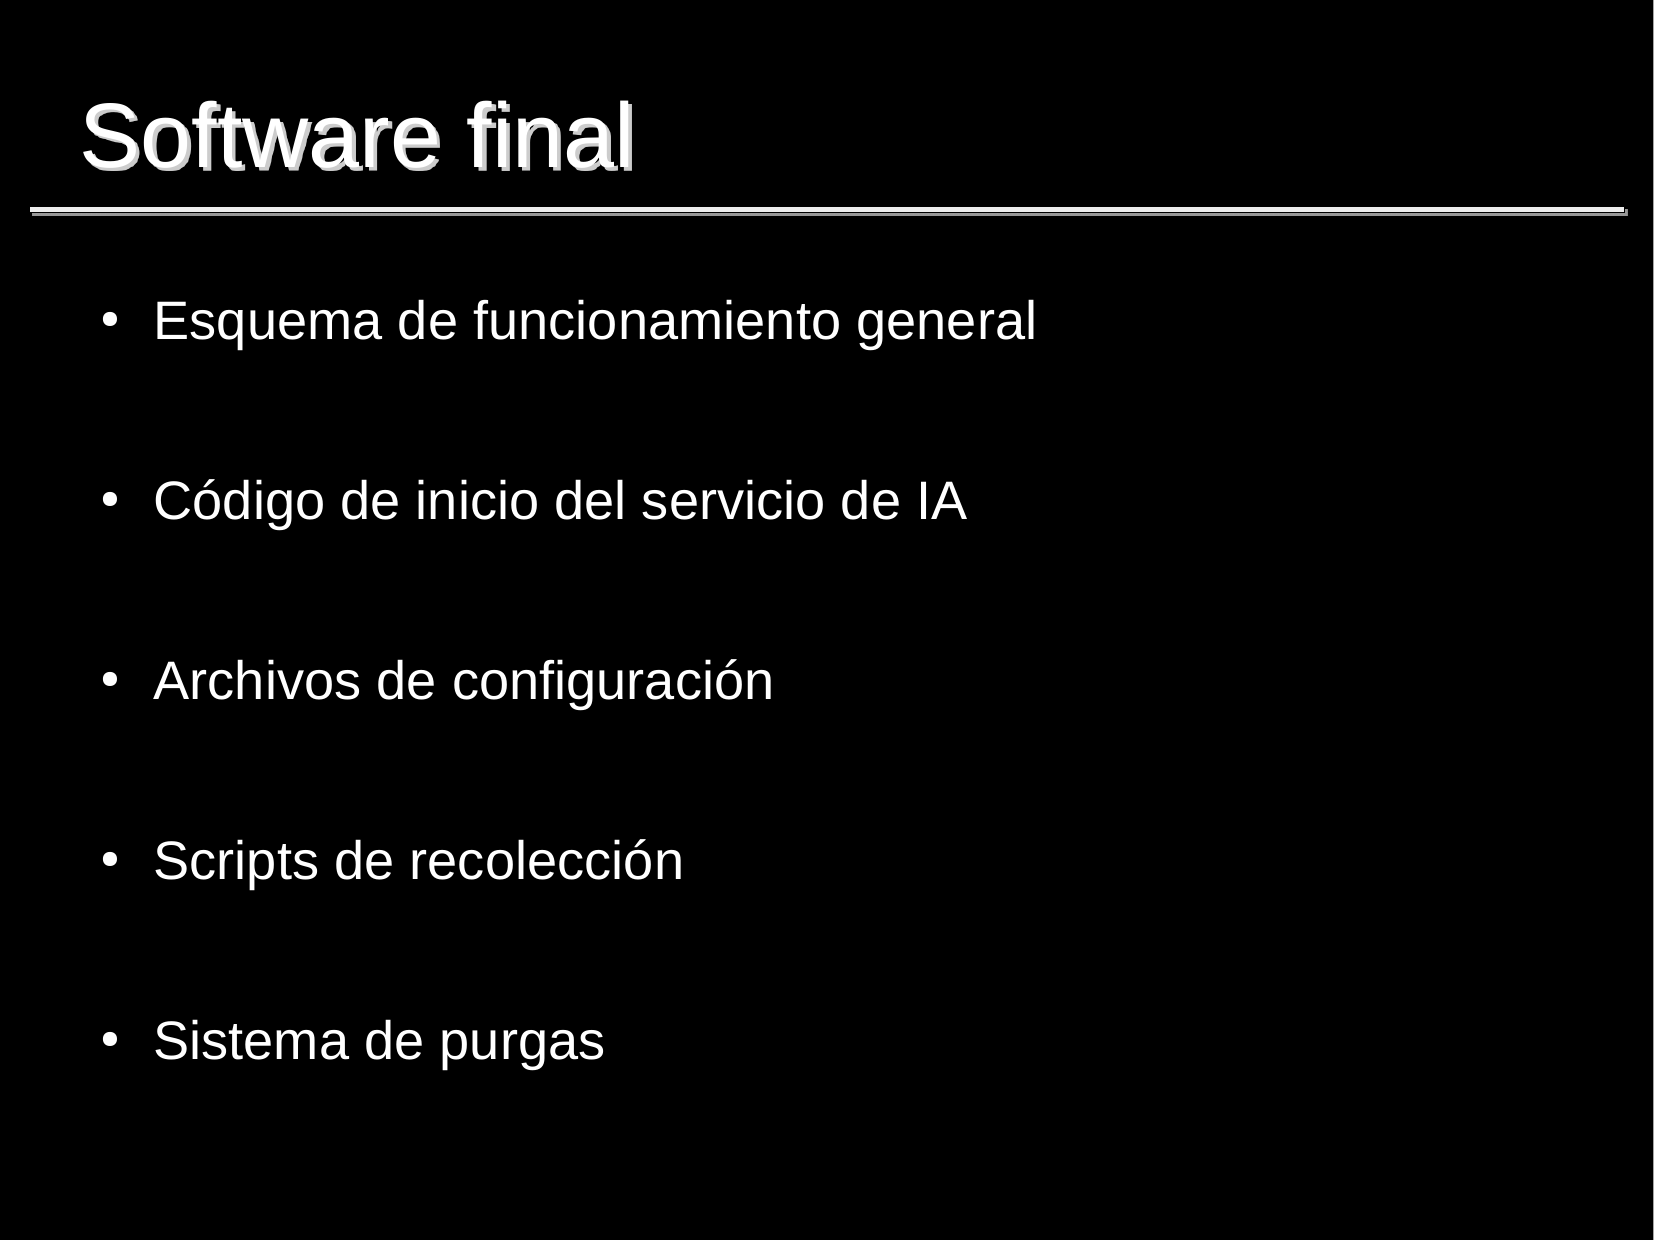

# Software final
Esquema de funcionamiento general
Código de inicio del servicio de IA
Archivos de configuración
Scripts de recolección
Sistema de purgas